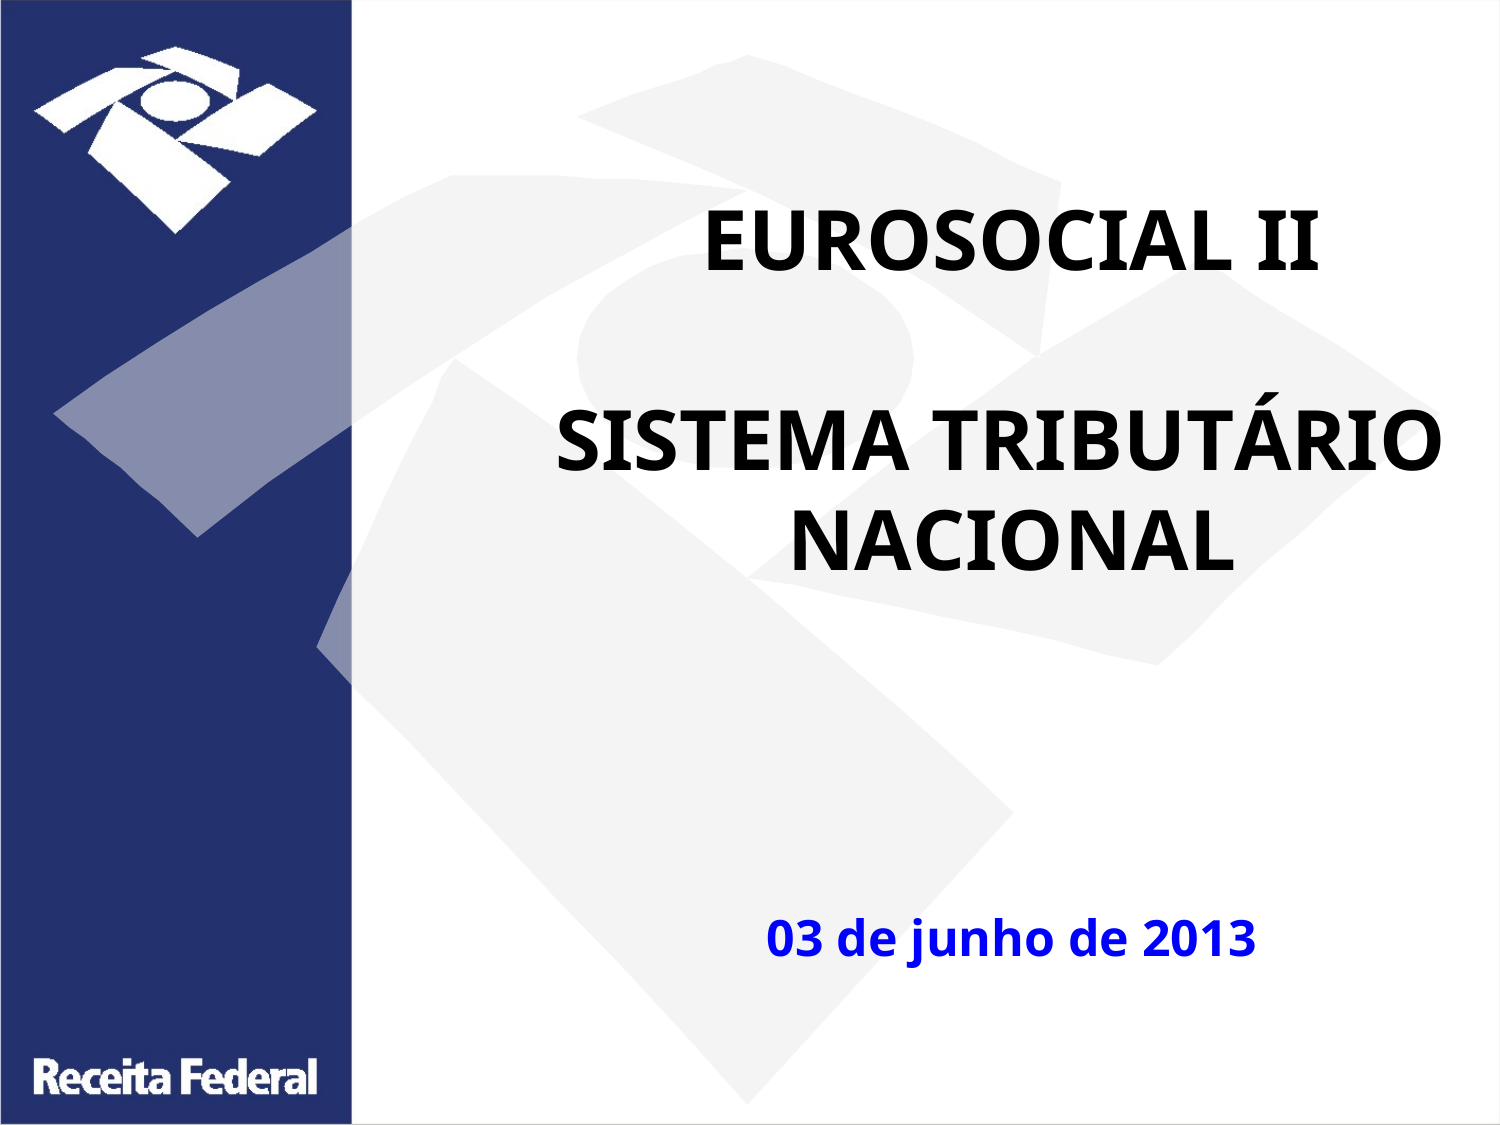

EUROSOCIAL II
SISTEMA TRIBUTÁRIO
NACIONAL
03 de junho de 2013